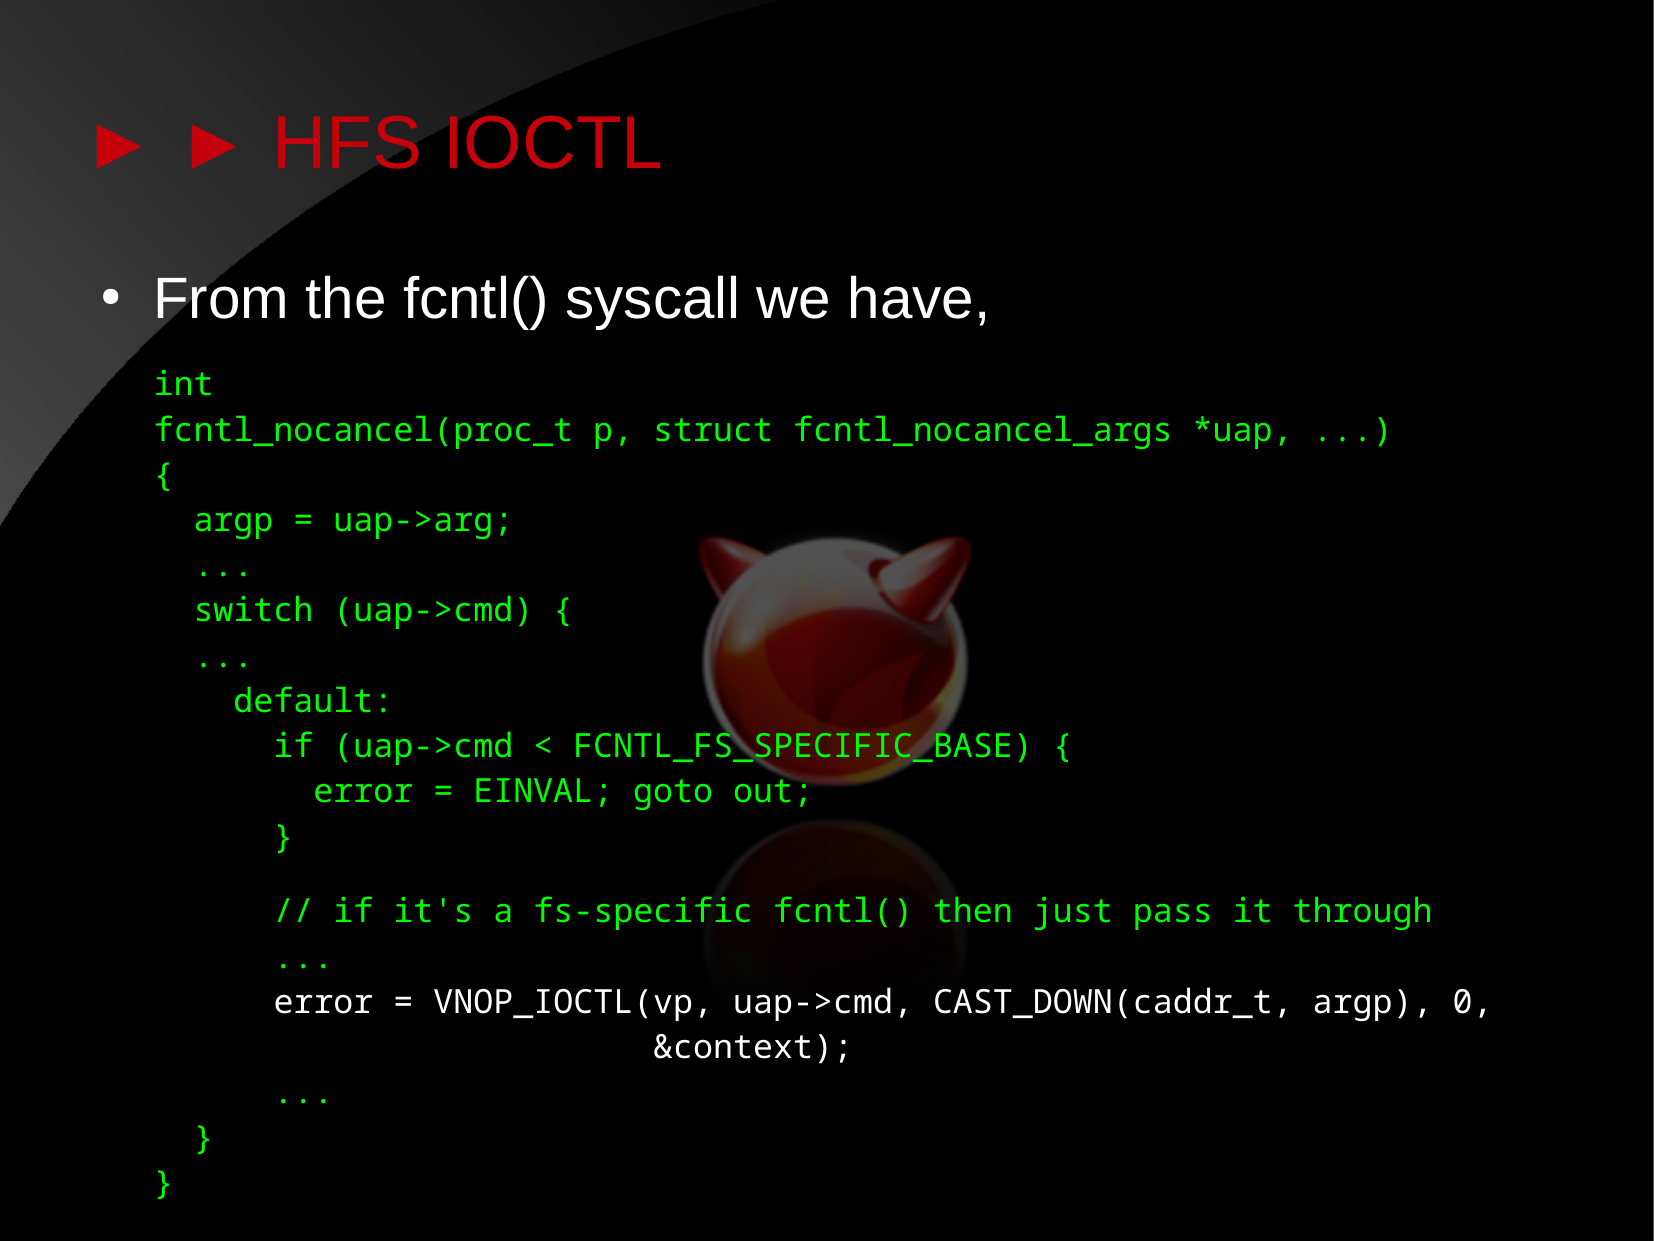

# ► ► HFS IOCTL
From the fcntl() syscall we have,
int
fcntl_nocancel(proc_t p, struct fcntl_nocancel_args *uap, ...)
{
 argp = uap->arg;
 ...
 switch (uap->cmd) {
 ...
 default:
 if (uap->cmd < FCNTL_FS_SPECIFIC_BASE) {
 error = EINVAL; goto out;
 }
 // if it's a fs-specific fcntl() then just pass it through
 ...
 error = VNOP_IOCTL(vp, uap->cmd, CAST_DOWN(caddr_t, argp), 0,
 &context);
 ...
 }
}
Since HFS_GET_BOOT_INFO > FCNTL_FS_SPECIFIC_BASE,
uap->arg is left untouched!